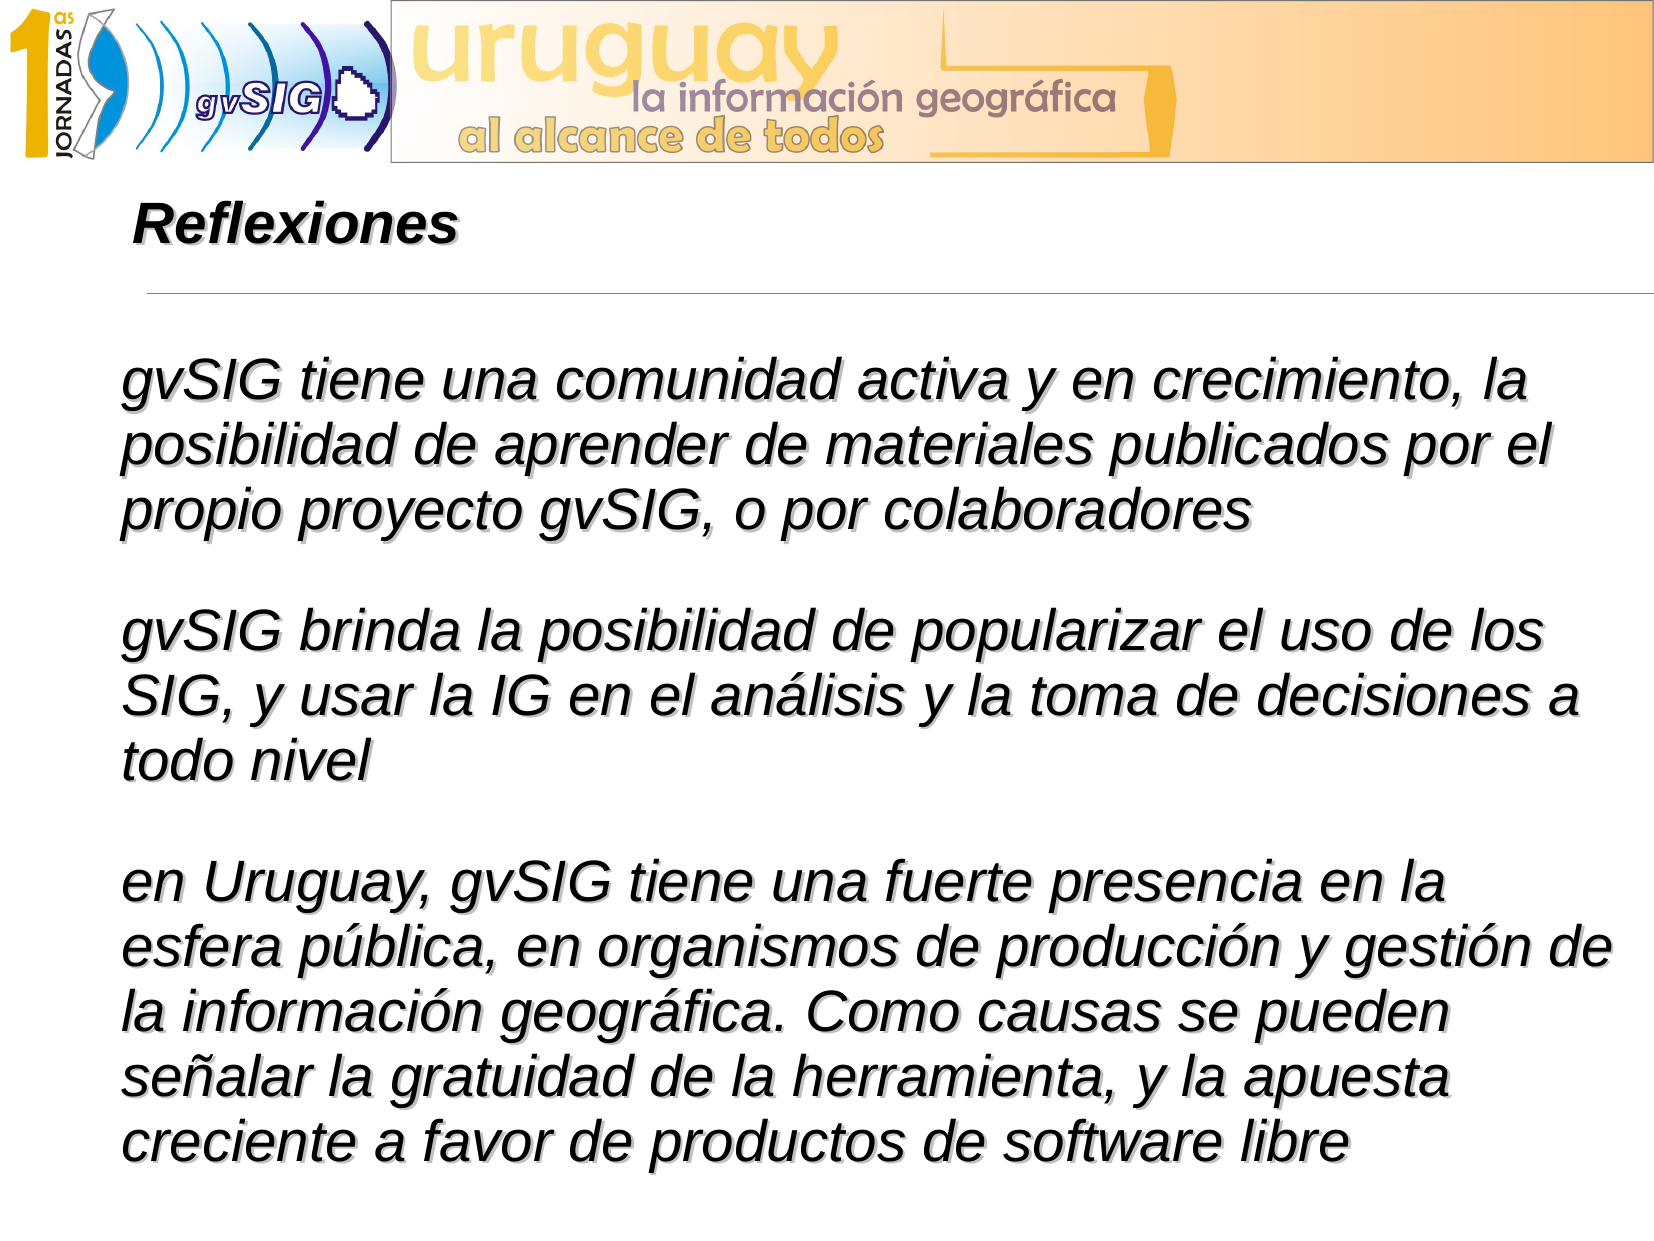

Reflexiones
gvSIG tiene una comunidad activa y en crecimiento, la posibilidad de aprender de materiales publicados por el propio proyecto gvSIG, o por colaboradores
gvSIG brinda la posibilidad de popularizar el uso de los SIG, y usar la IG en el análisis y la toma de decisiones a todo nivel
en Uruguay, gvSIG tiene una fuerte presencia en la esfera pública, en organismos de producción y gestión de la información geográfica. Como causas se pueden señalar la gratuidad de la herramienta, y la apuesta creciente a favor de productos de software libre